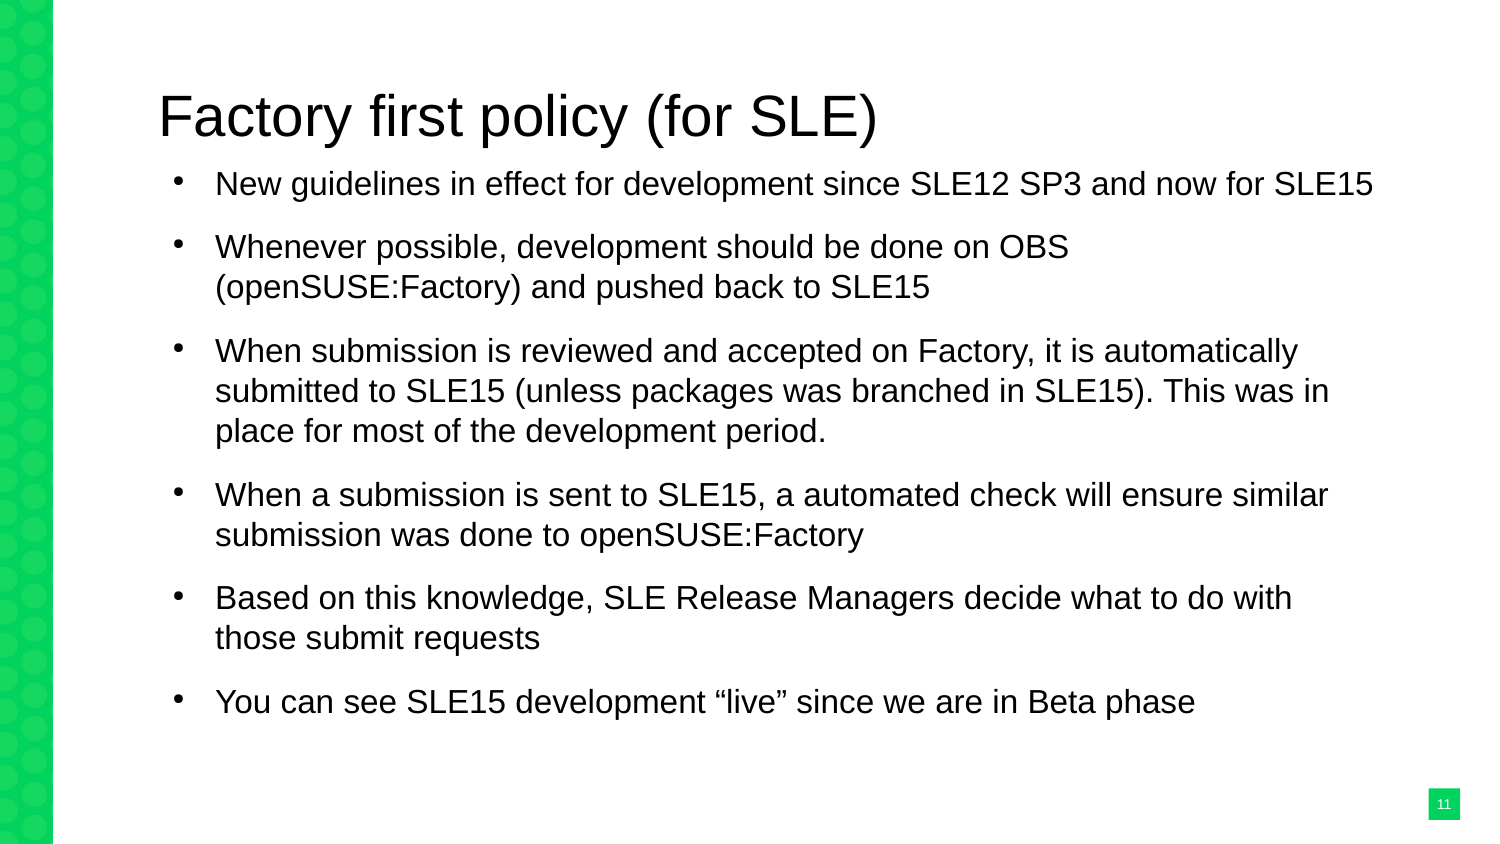

# Factory first policy (for SLE)
New guidelines in effect for development since SLE12 SP3 and now for SLE15
Whenever possible, development should be done on OBS (openSUSE:Factory) and pushed back to SLE15
When submission is reviewed and accepted on Factory, it is automatically submitted to SLE15 (unless packages was branched in SLE15). This was in place for most of the development period.
When a submission is sent to SLE15, a automated check will ensure similar submission was done to openSUSE:Factory
Based on this knowledge, SLE Release Managers decide what to do with those submit requests
You can see SLE15 development “live” since we are in Beta phase